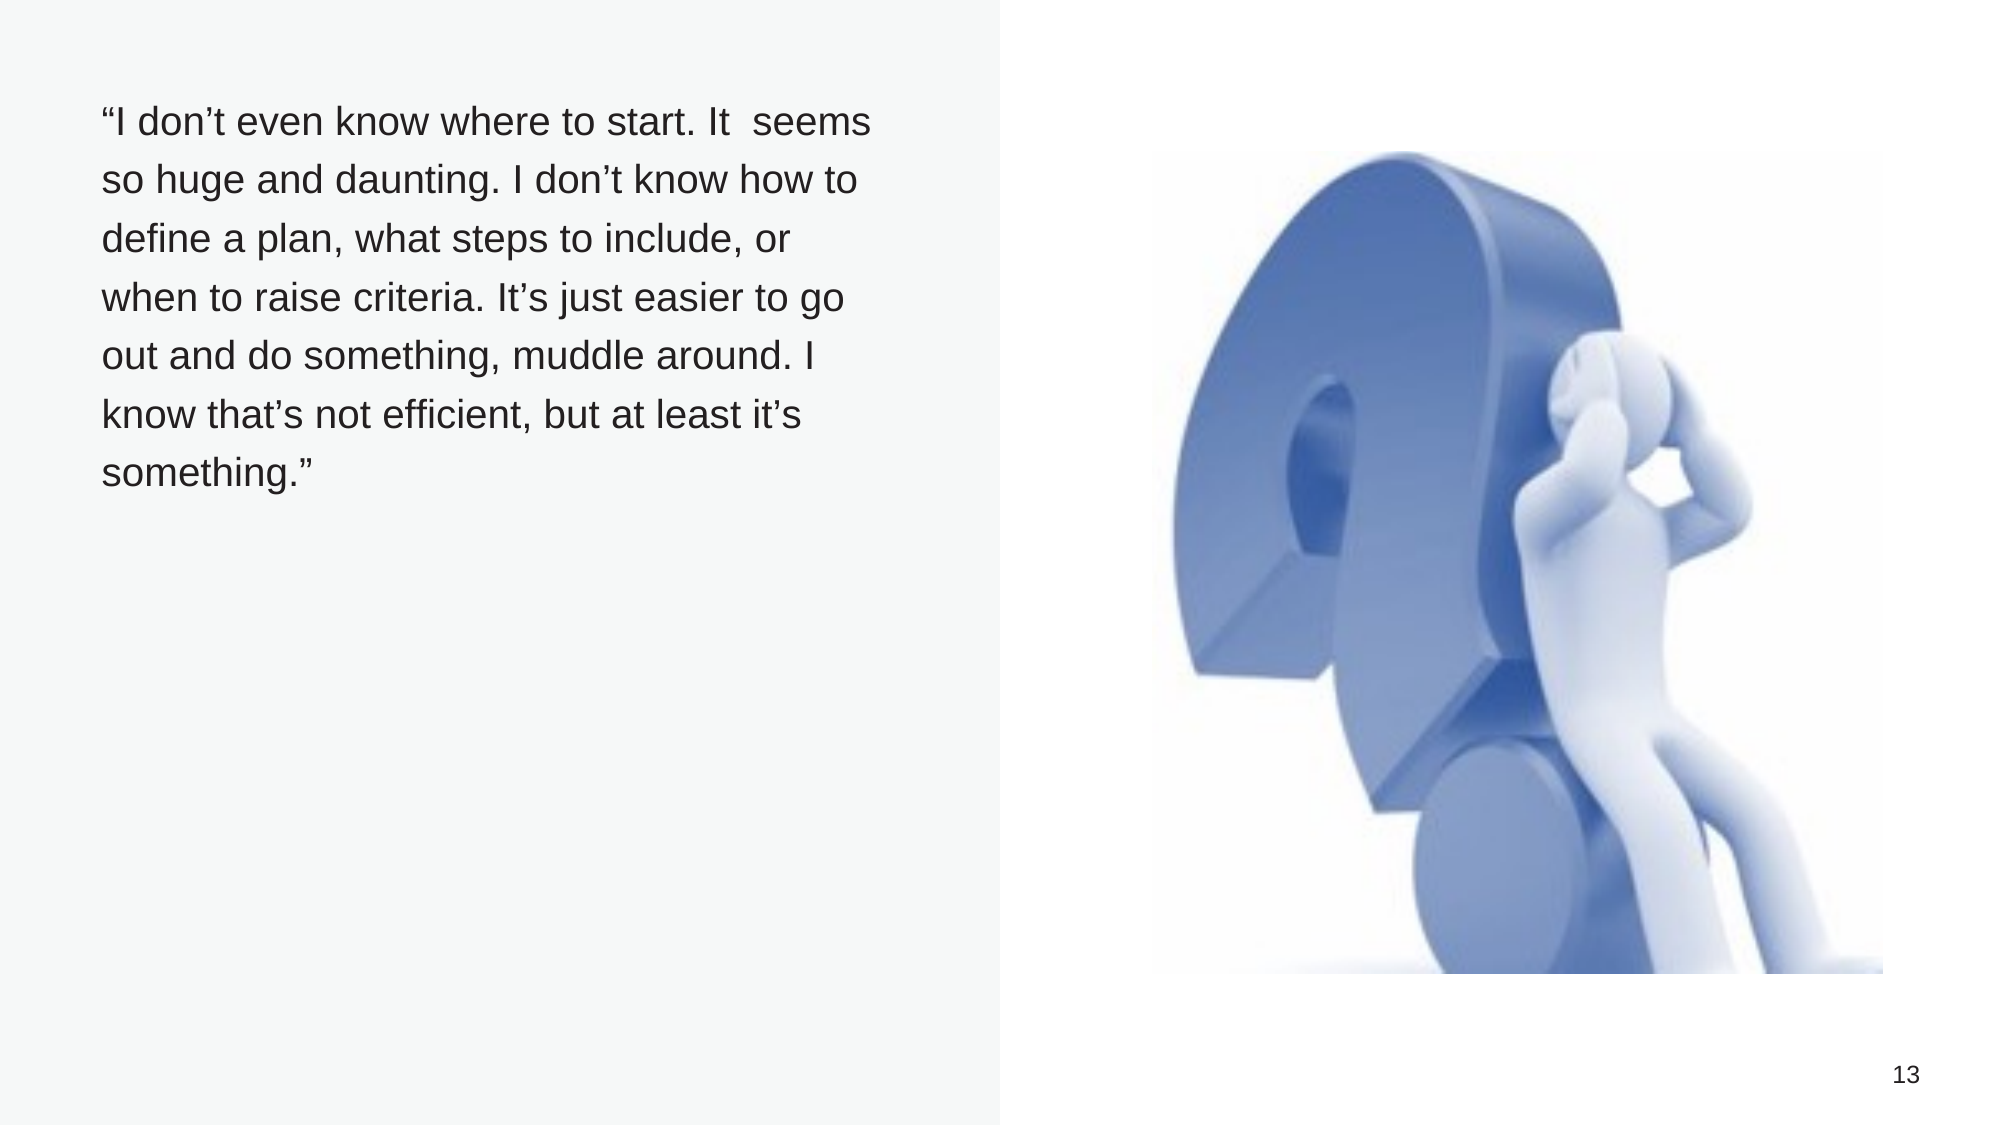

# “I don’t even know where to start. It seems so huge and daunting. I don’t know how to define a plan, what steps to include, or when to raise criteria. It’s just easier to go out and do something, muddle around. I know that’s not efficient, but at least it’s something.”